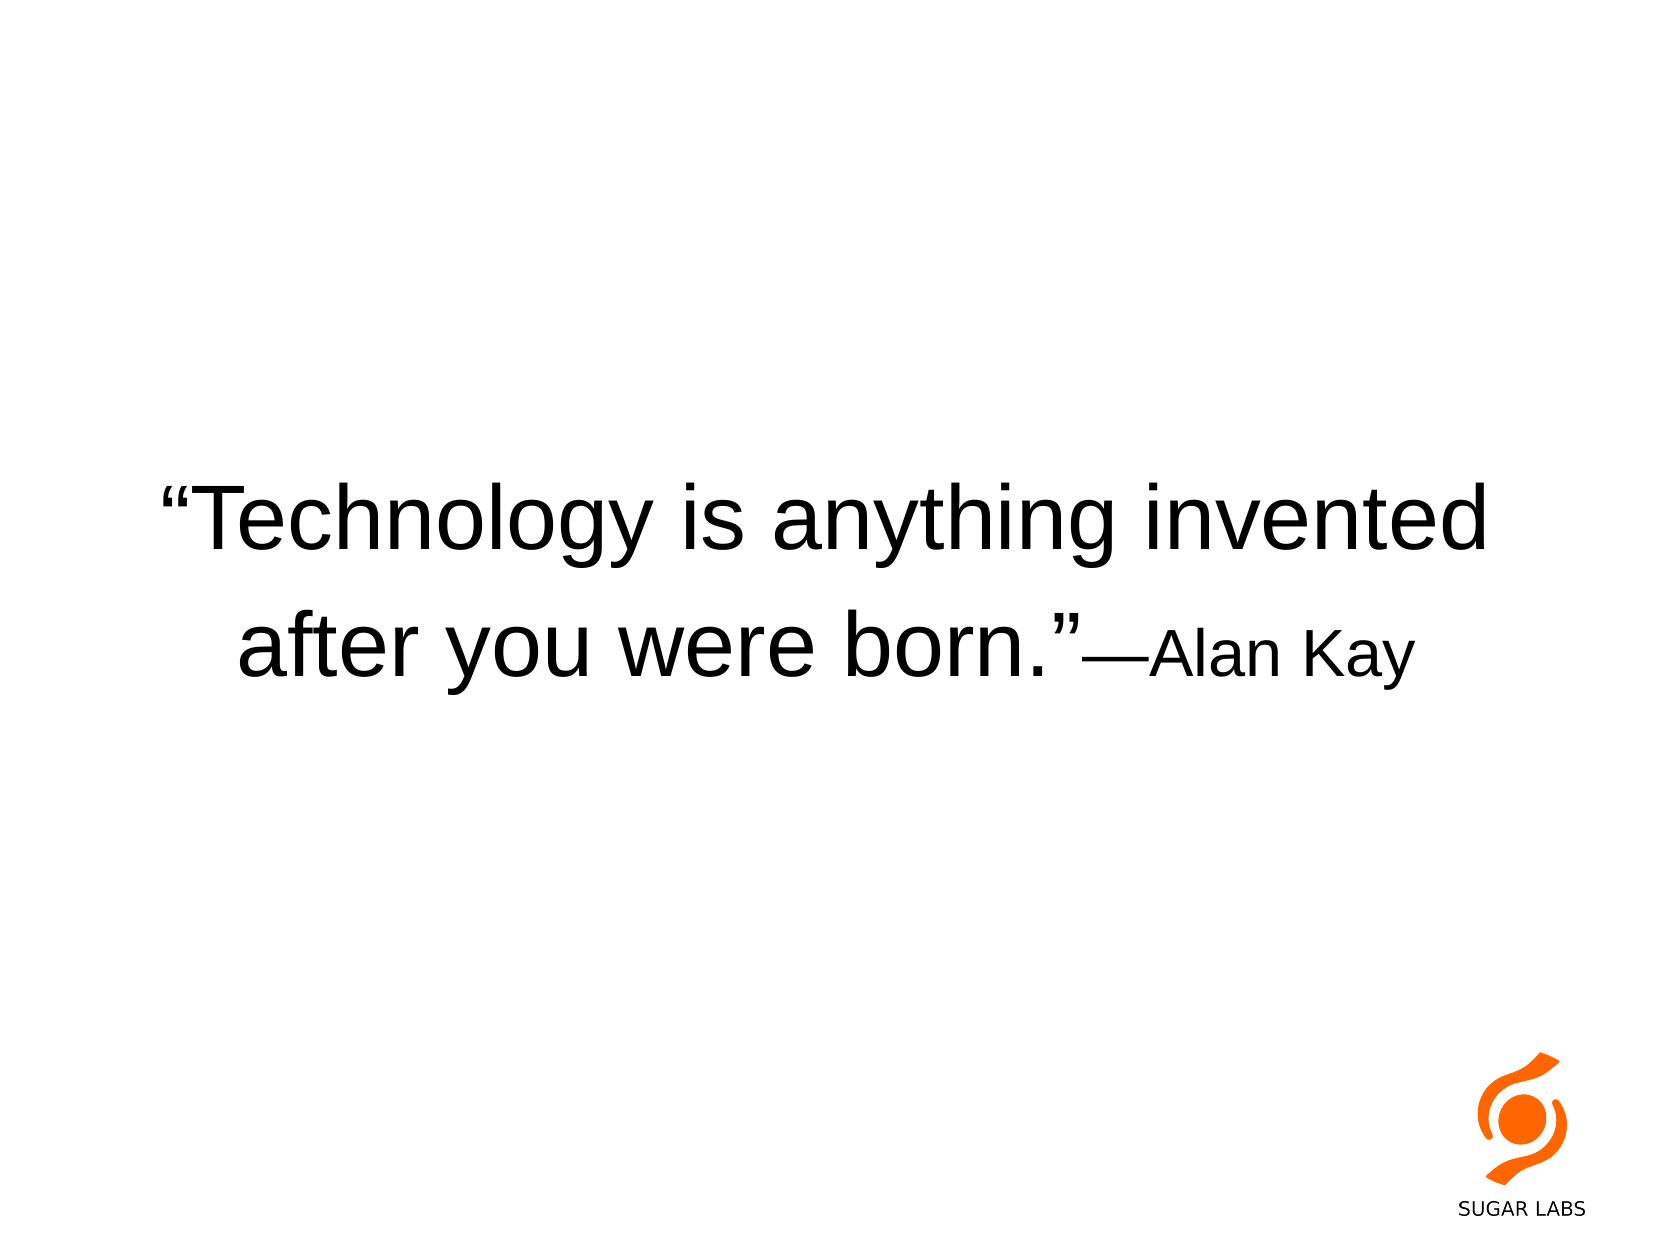

# “Technology is anything invented after you were born.”—Alan Kay